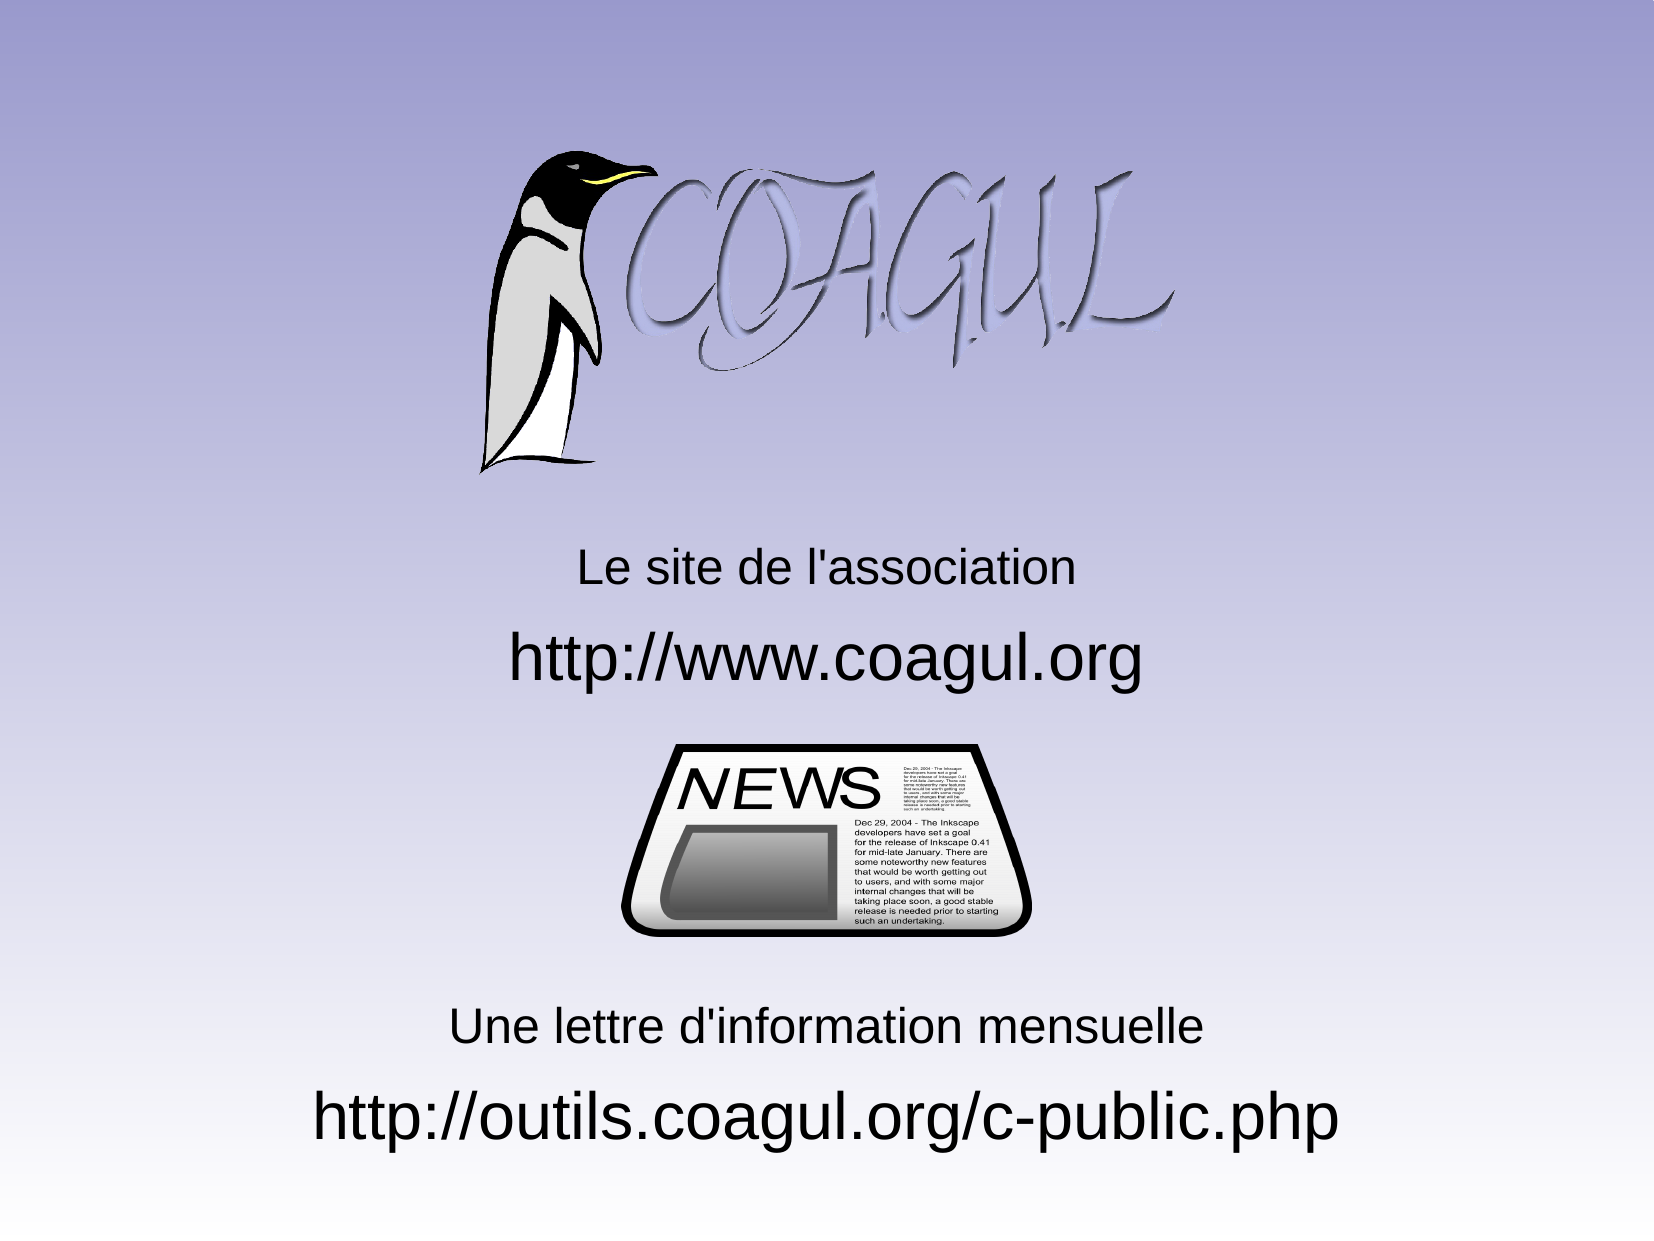

Le site de l'association
http://www.coagul.org
Une lettre d'information mensuelle
http://outils.coagul.org/c-public.php